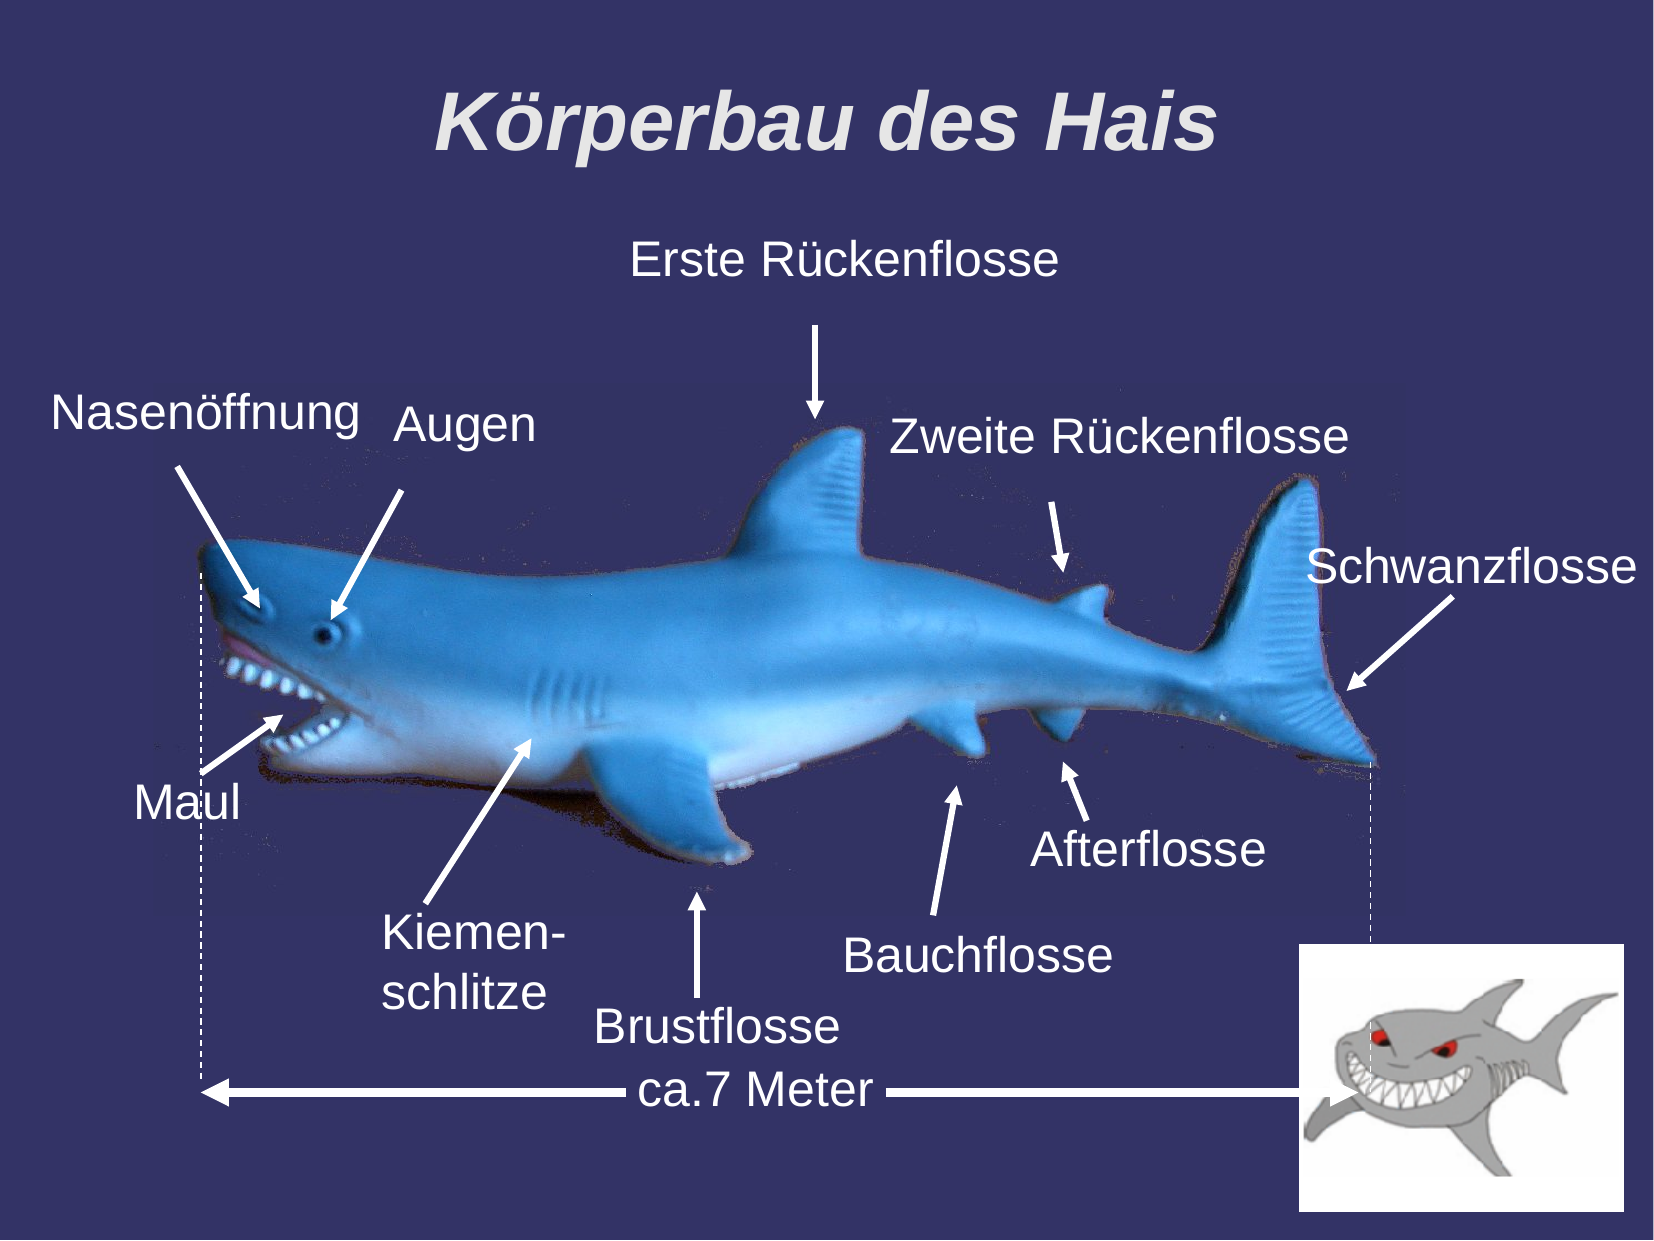

# Körperbau des Hais
Erste Rückenflosse
Nasenöffnung
Augen
Zweite Rückenflosse
Schwanzflosse
Maul
Afterflosse
Kiemen-
schlitze
Bauchflosse
Brustflosse
ca.7 Meter